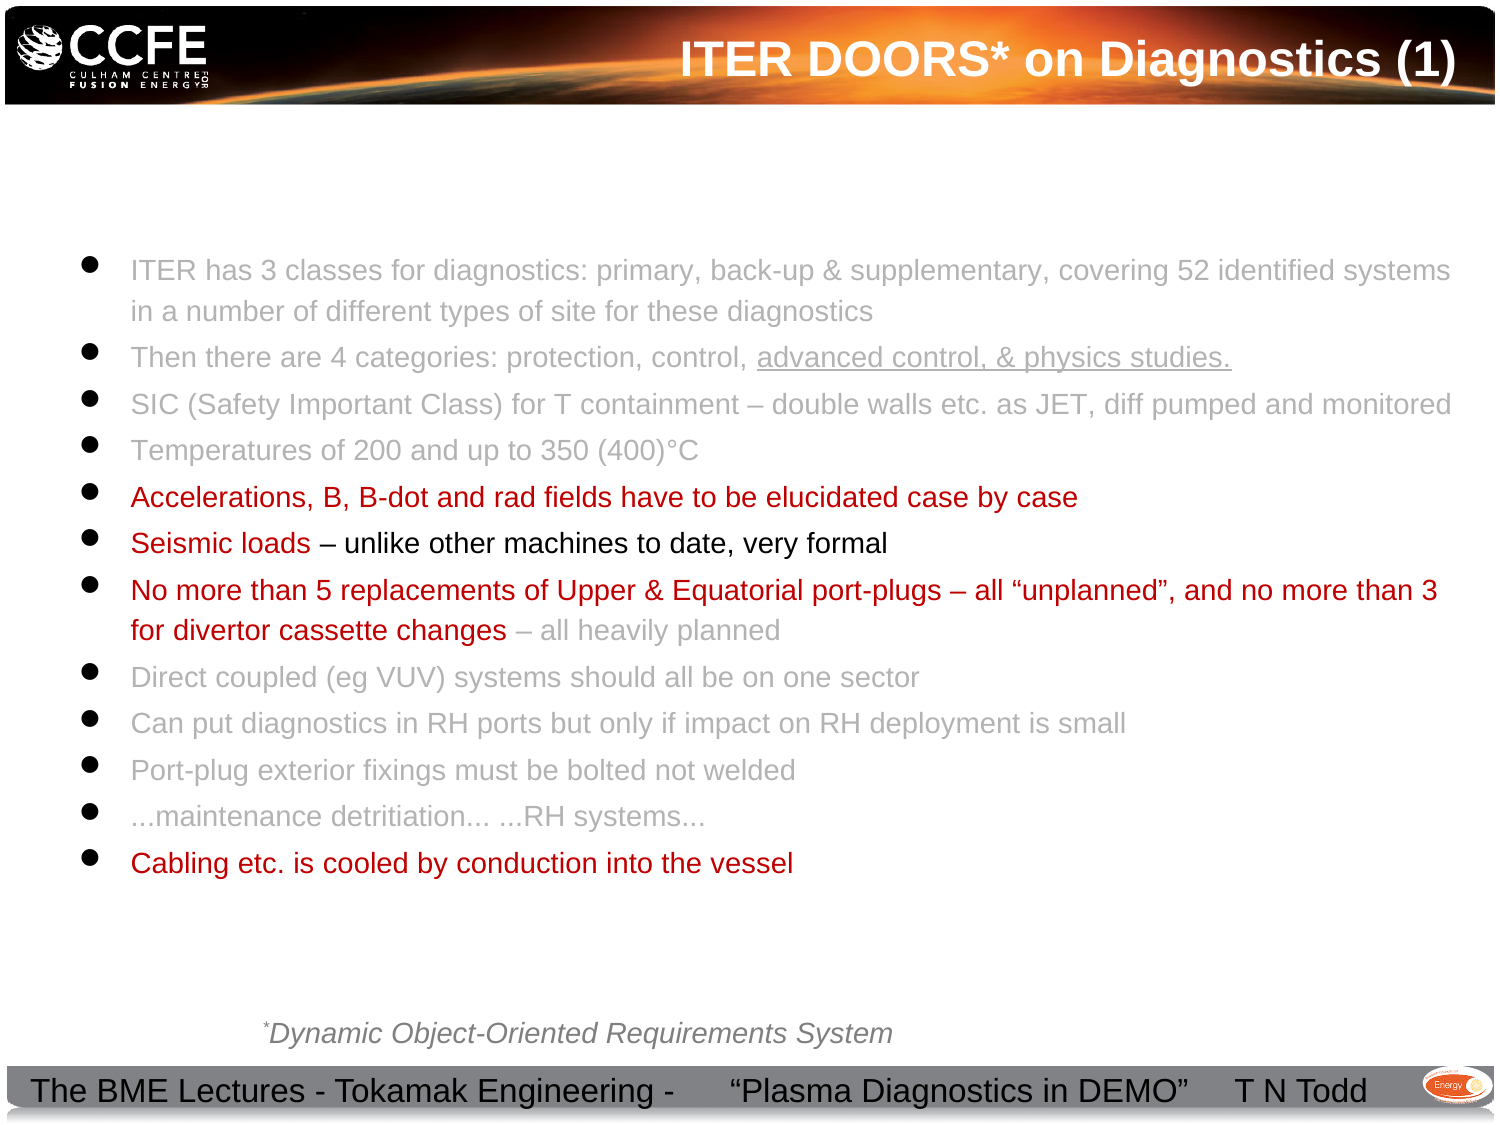

ITER DOORS* on Diagnostics (1)
ITER has 3 classes for diagnostics: primary, back-up & supplementary, covering 52 identified systems in a number of different types of site for these diagnostics
Then there are 4 categories: protection, control, advanced control, & physics studies.
SIC (Safety Important Class) for T containment – double walls etc. as JET, diff pumped and monitored
Temperatures of 200 and up to 350 (400)°C
Accelerations, B, B-dot and rad fields have to be elucidated case by case
Seismic loads – unlike other machines to date, very formal
No more than 5 replacements of Upper & Equatorial port-plugs – all “unplanned”, and no more than 3 for divertor cassette changes – all heavily planned
Direct coupled (eg VUV) systems should all be on one sector
Can put diagnostics in RH ports but only if impact on RH deployment is small
Port-plug exterior fixings must be bolted not welded
...maintenance detritiation... ...RH systems...
Cabling etc. is cooled by conduction into the vessel
*Dynamic Object-Oriented Requirements System